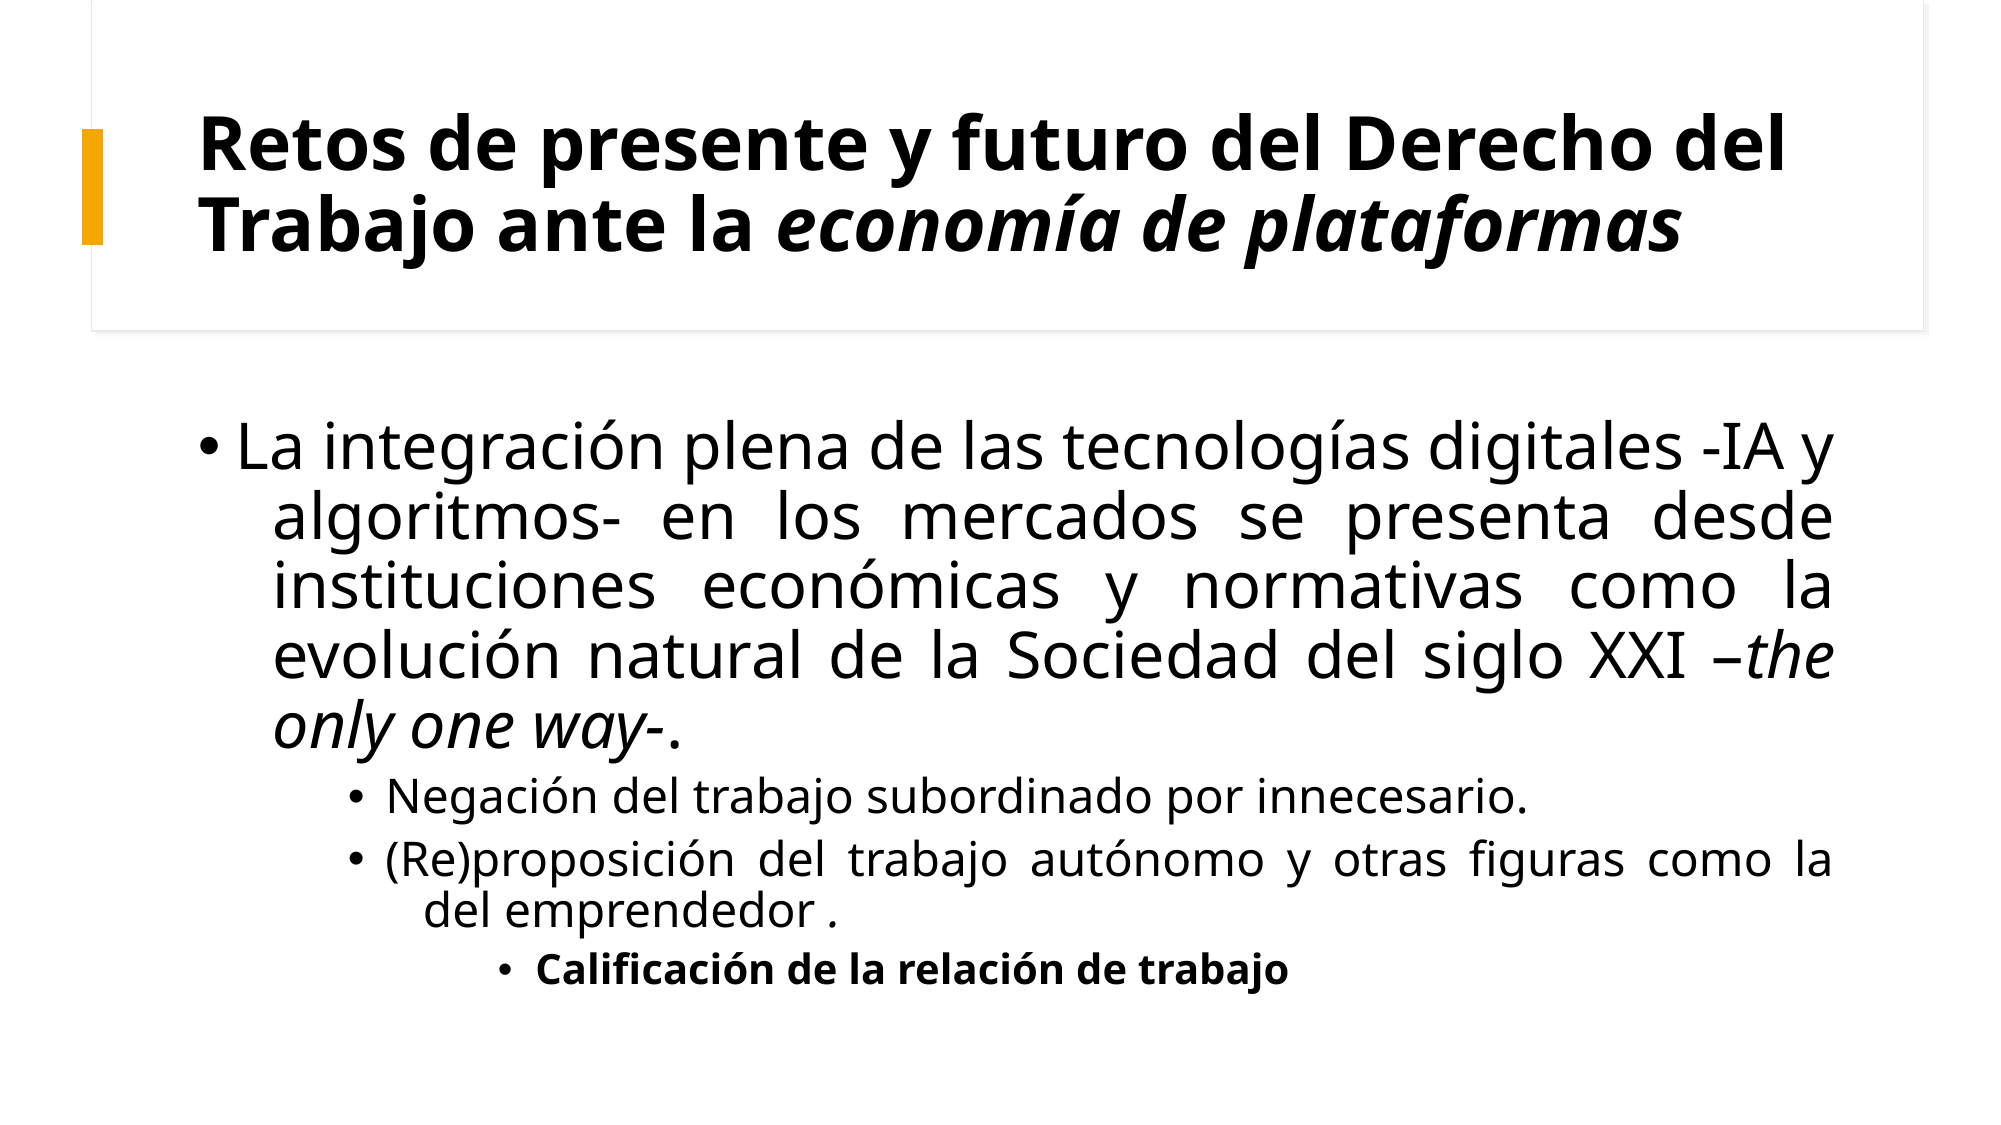

# Retos de presente y futuro del Derecho del Trabajo ante la economía de plataformas
La integración plena de las tecnologías digitales -IA y algoritmos- en los mercados se presenta desde instituciones económicas y normativas como la evolución natural de la Sociedad del siglo XXI –the only one way-.
Negación del trabajo subordinado por innecesario.
(Re)proposición del trabajo autónomo y otras figuras como la del emprendedor .
Calificación de la relación de trabajo